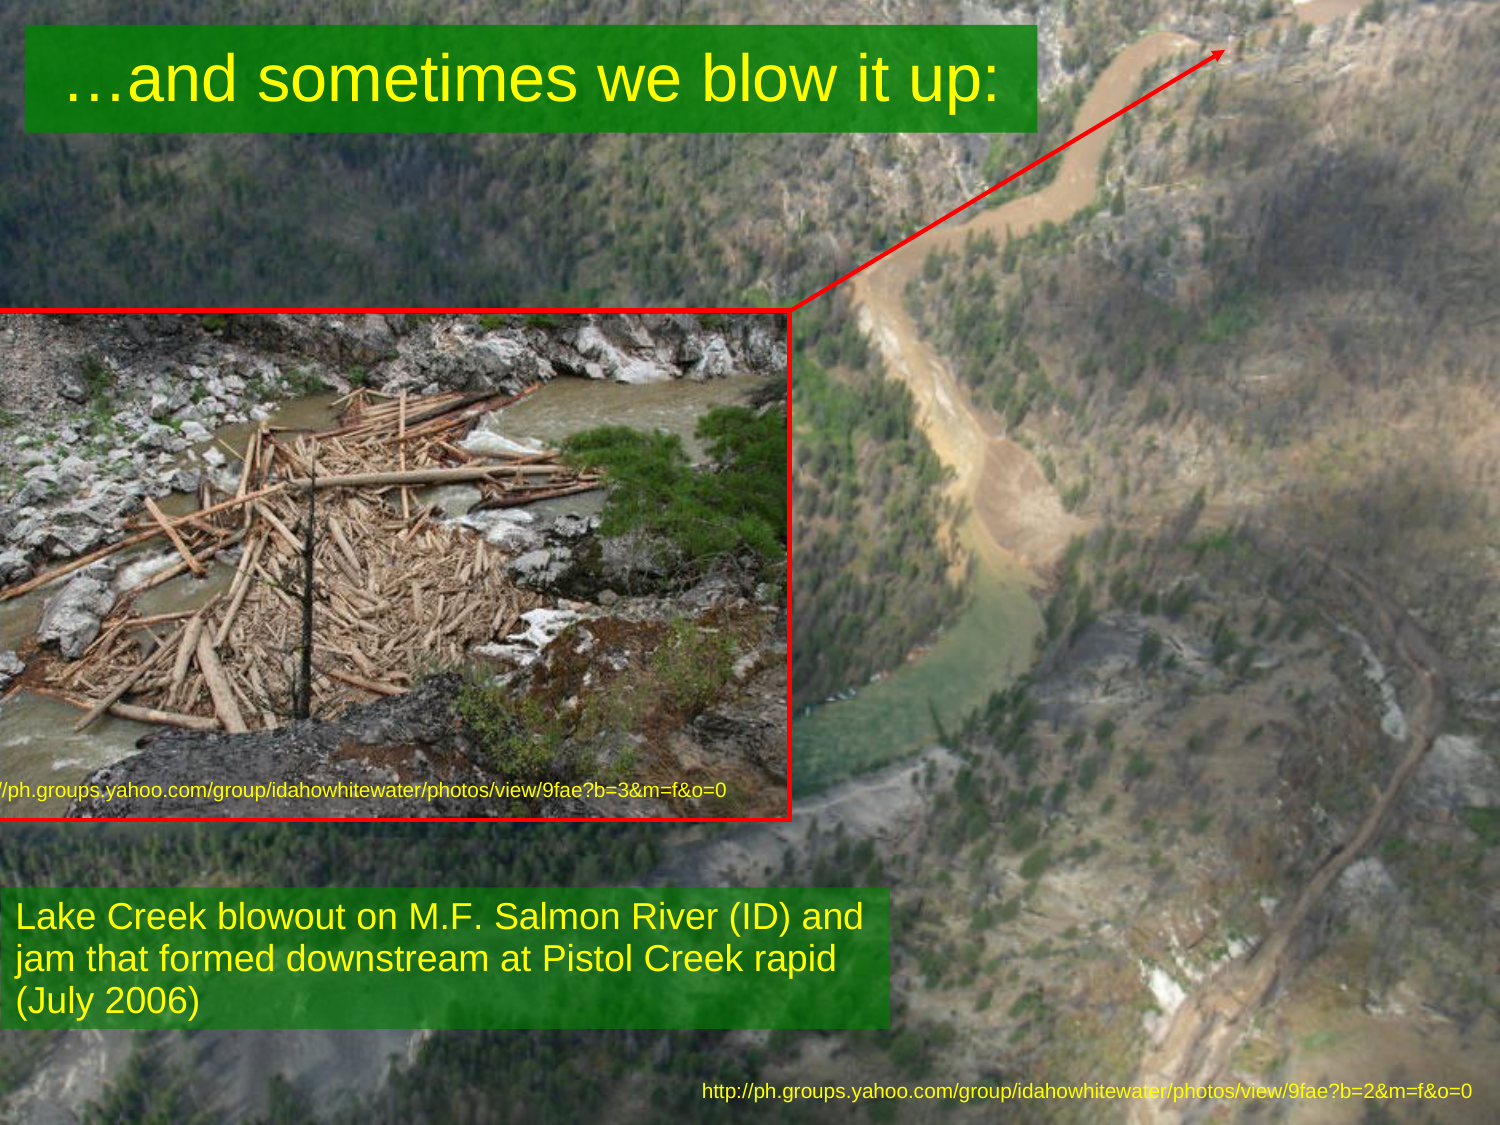

…and sometimes we blow it up:
http://ph.groups.yahoo.com/group/idahowhitewater/photos/view/9fae?b=3&m=f&o=0
Lake Creek blowout on M.F. Salmon River (ID) and
jam that formed downstream at Pistol Creek rapid
(July 2006)
http://ph.groups.yahoo.com/group/idahowhitewater/photos/view/9fae?b=2&m=f&o=0